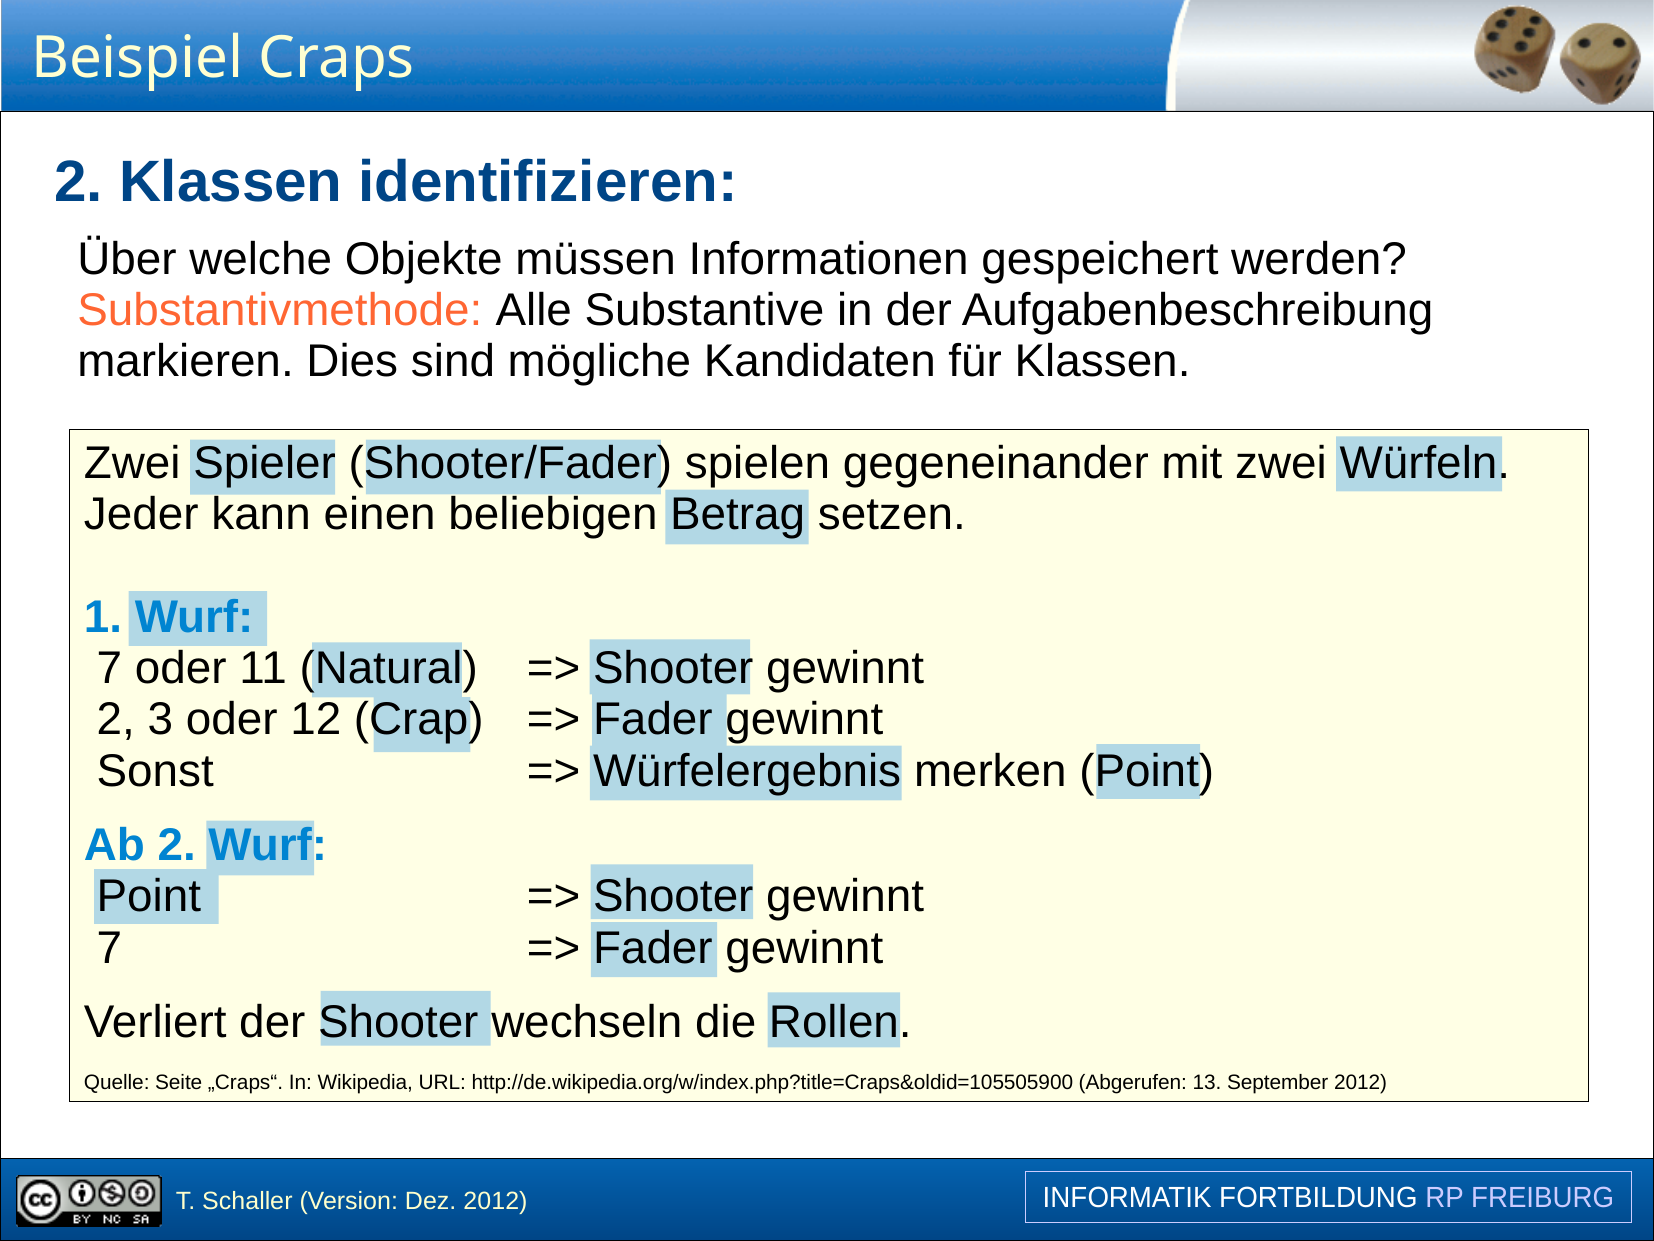

# Beispiel Craps
2. Klassen identifizieren:
Über welche Objekte müssen Informationen gespeichert werden?
Substantivmethode: Alle Substantive in der Aufgabenbeschreibung markieren. Dies sind mögliche Kandidaten für Klassen.
Zwei Spieler (Shooter/Fader) spielen gegeneinander mit zwei Würfeln. Jeder kann einen beliebigen Betrag setzen.
1. Wurf:
 7 oder 11 (Natural) 	=> Shooter gewinnt
 2, 3 oder 12 (Crap) 	=> Fader gewinnt
 Sonst 					=> Würfelergebnis merken (Point)
Ab 2. Wurf:
 Point 					=> Shooter gewinnt
 7						=> Fader gewinnt
Verliert der Shooter wechseln die Rollen.
Quelle: Seite „Craps“. In: Wikipedia, URL: http://de.wikipedia.org/w/index.php?title=Craps&oldid=105505900 (Abgerufen: 13. September 2012)
6